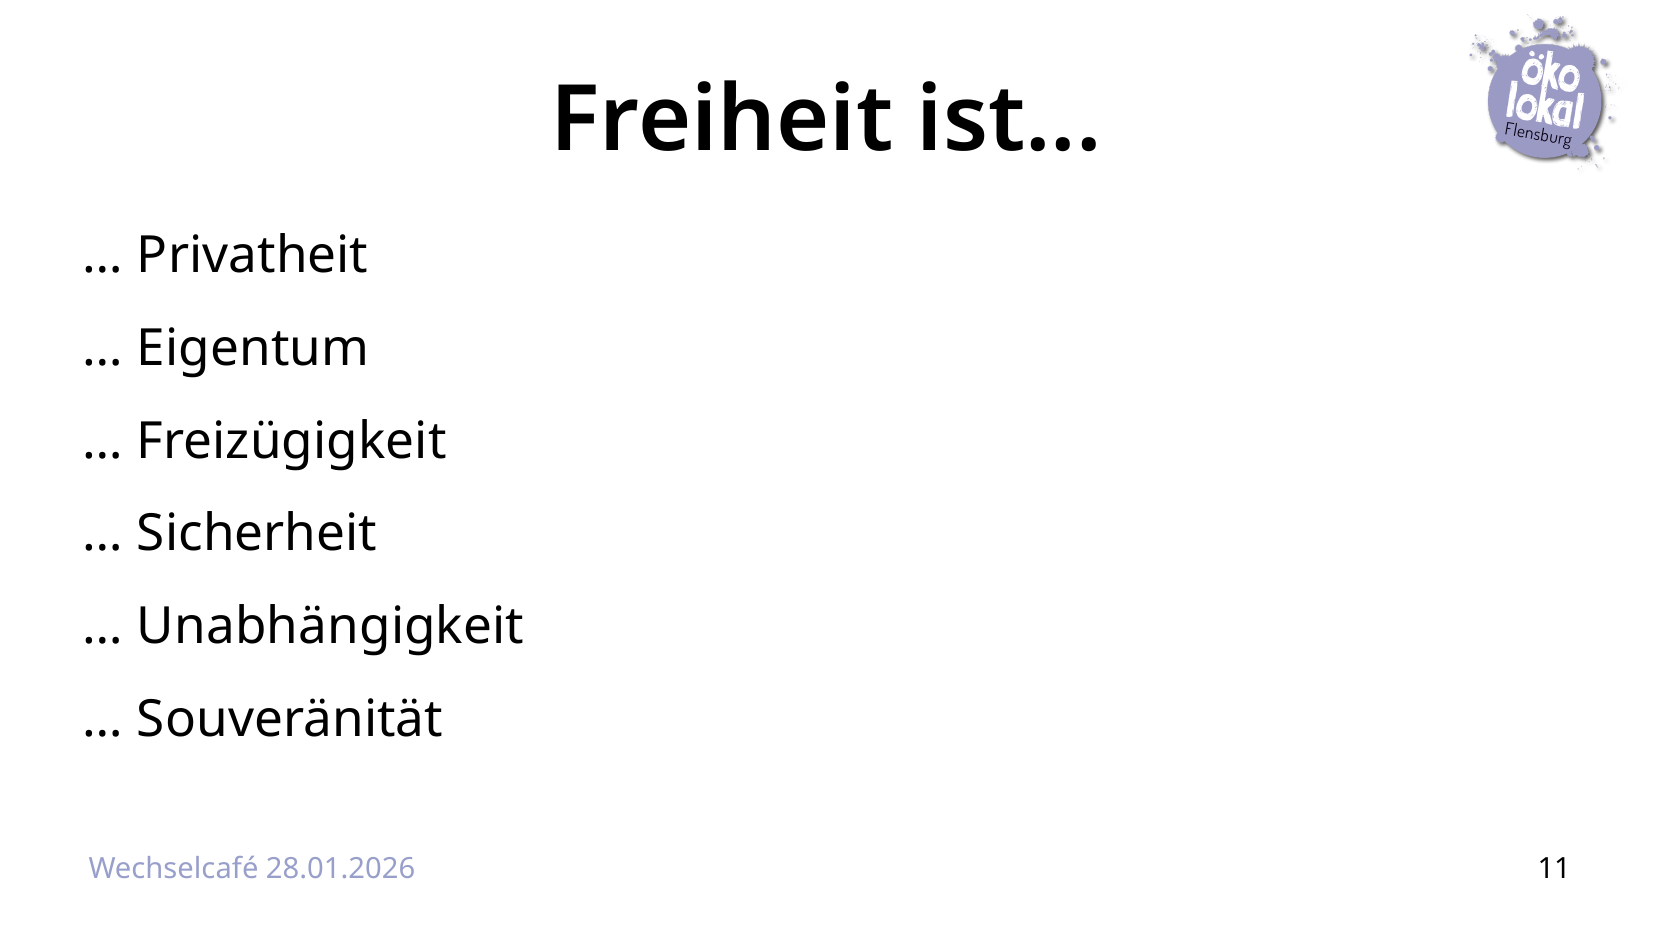

# Freiheit ist...
… Privatheit
… Eigentum
… Freizügigkeit
… Sicherheit
… Unabhängigkeit
… Souveränität